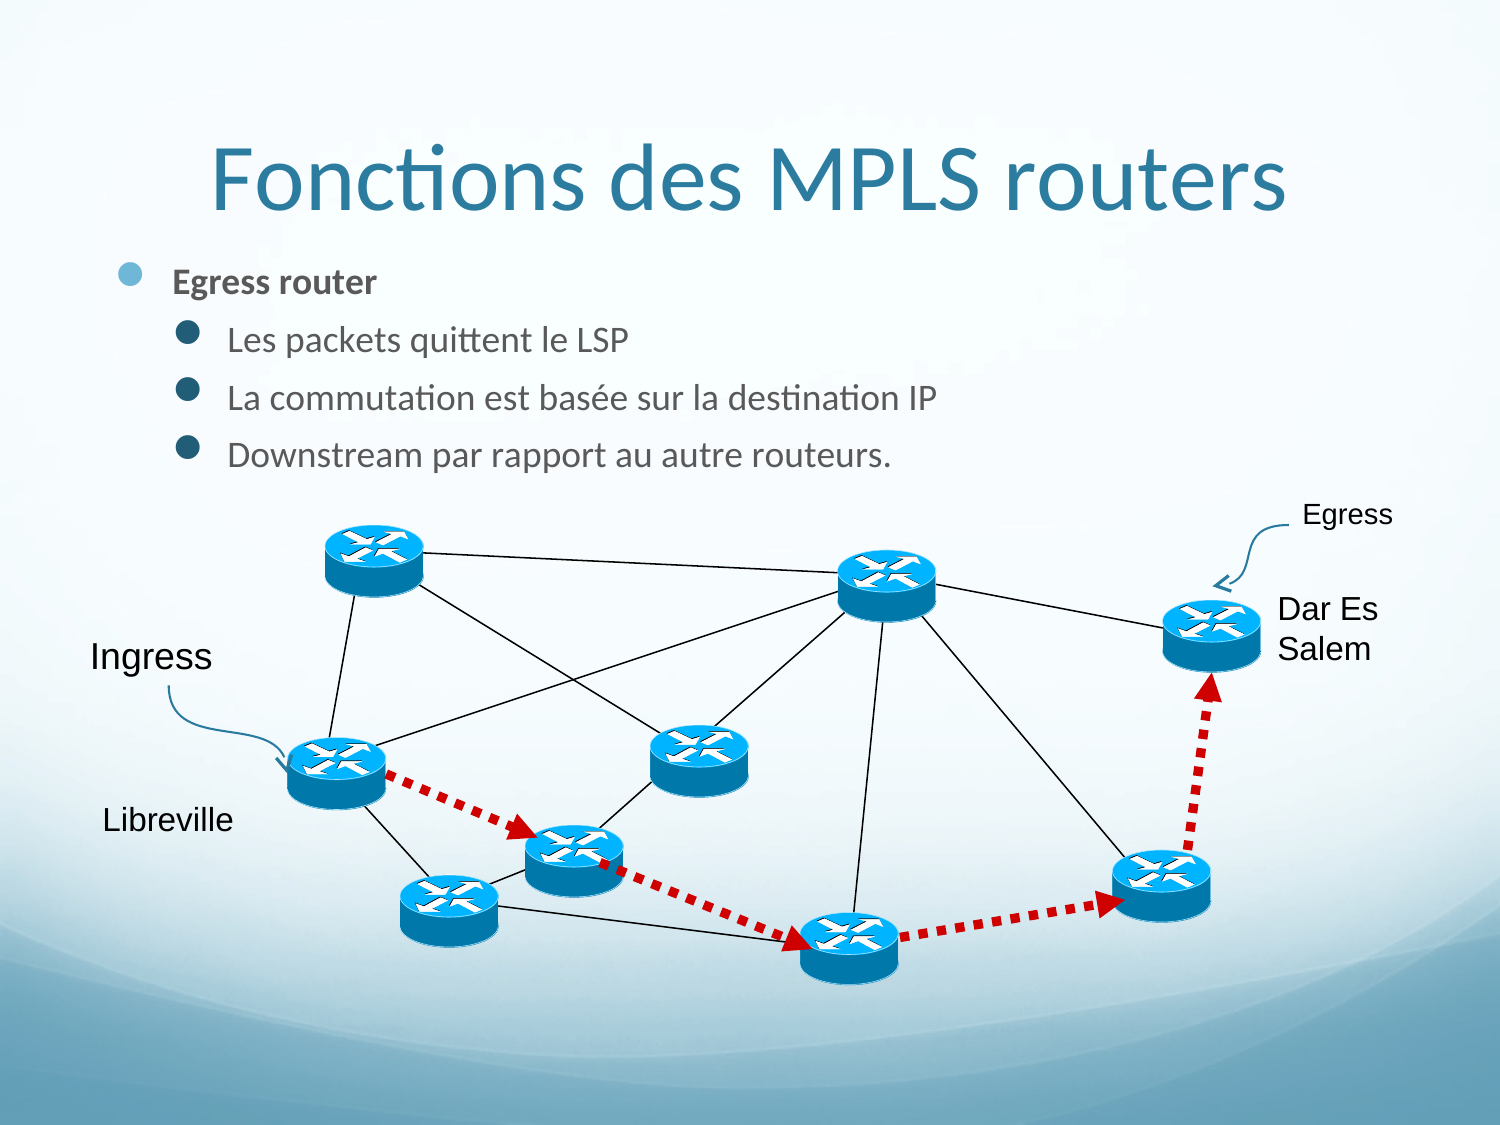

# Fonctions des MPLS routers
Egress router
Les packets quittent le LSP
La commutation est basée sur la destination IP
Downstream par rapport au autre routeurs.
Egress
Dar Es Salem
Ingress
Libreville